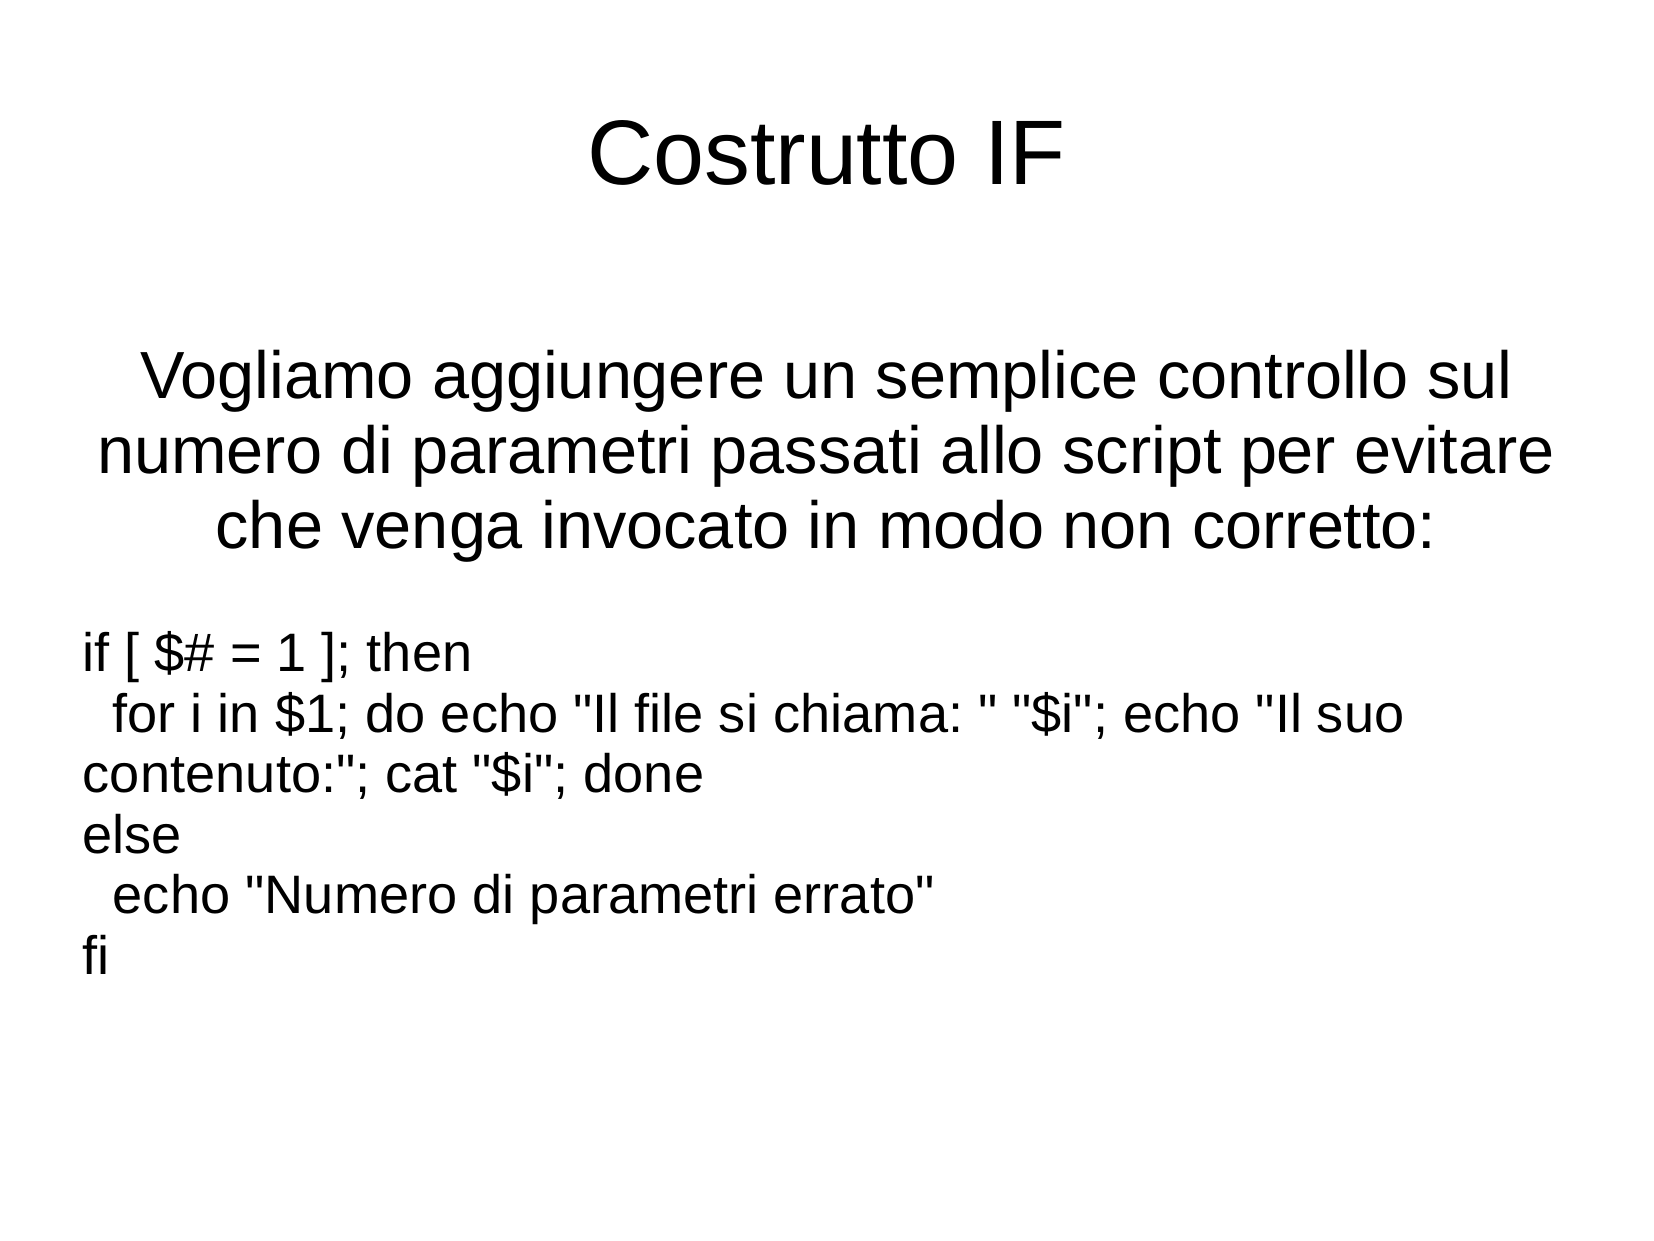

# Costrutto IF
Vogliamo aggiungere un semplice controllo sul numero di parametri passati allo script per evitare che venga invocato in modo non corretto:
if [ $# = 1 ]; then
 for i in $1; do echo "Il file si chiama: " "$i"; echo "Il suo contenuto:"; cat "$i"; done
else
 echo "Numero di parametri errato"
fi